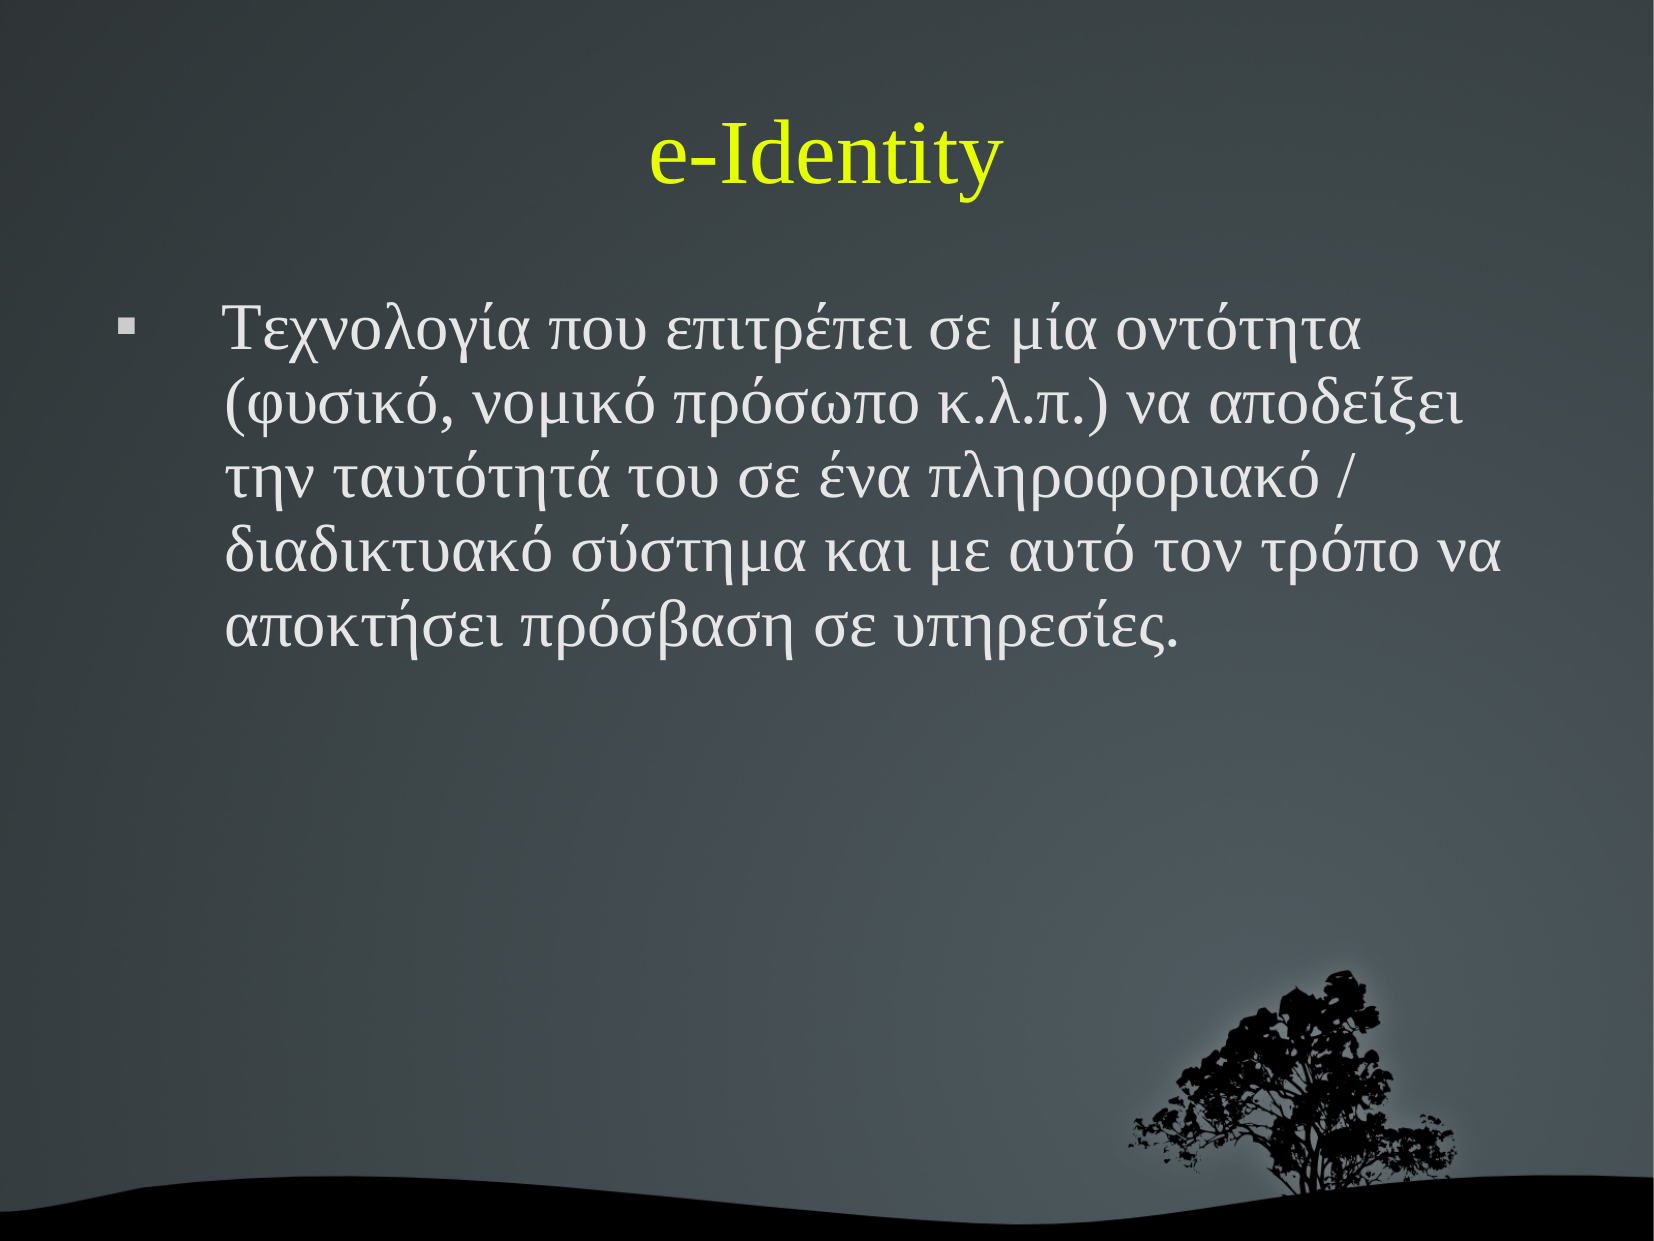

# e-Identity
 Τεχνολογία που επιτρέπει σε μία οντότητα (φυσικό, νομικό πρόσωπο κ.λ.π.) να αποδείξει την ταυτότητά του σε ένα πληροφοριακό / διαδικτυακό σύστημα και με αυτό τον τρόπο να αποκτήσει πρόσβαση σε υπηρεσίες.